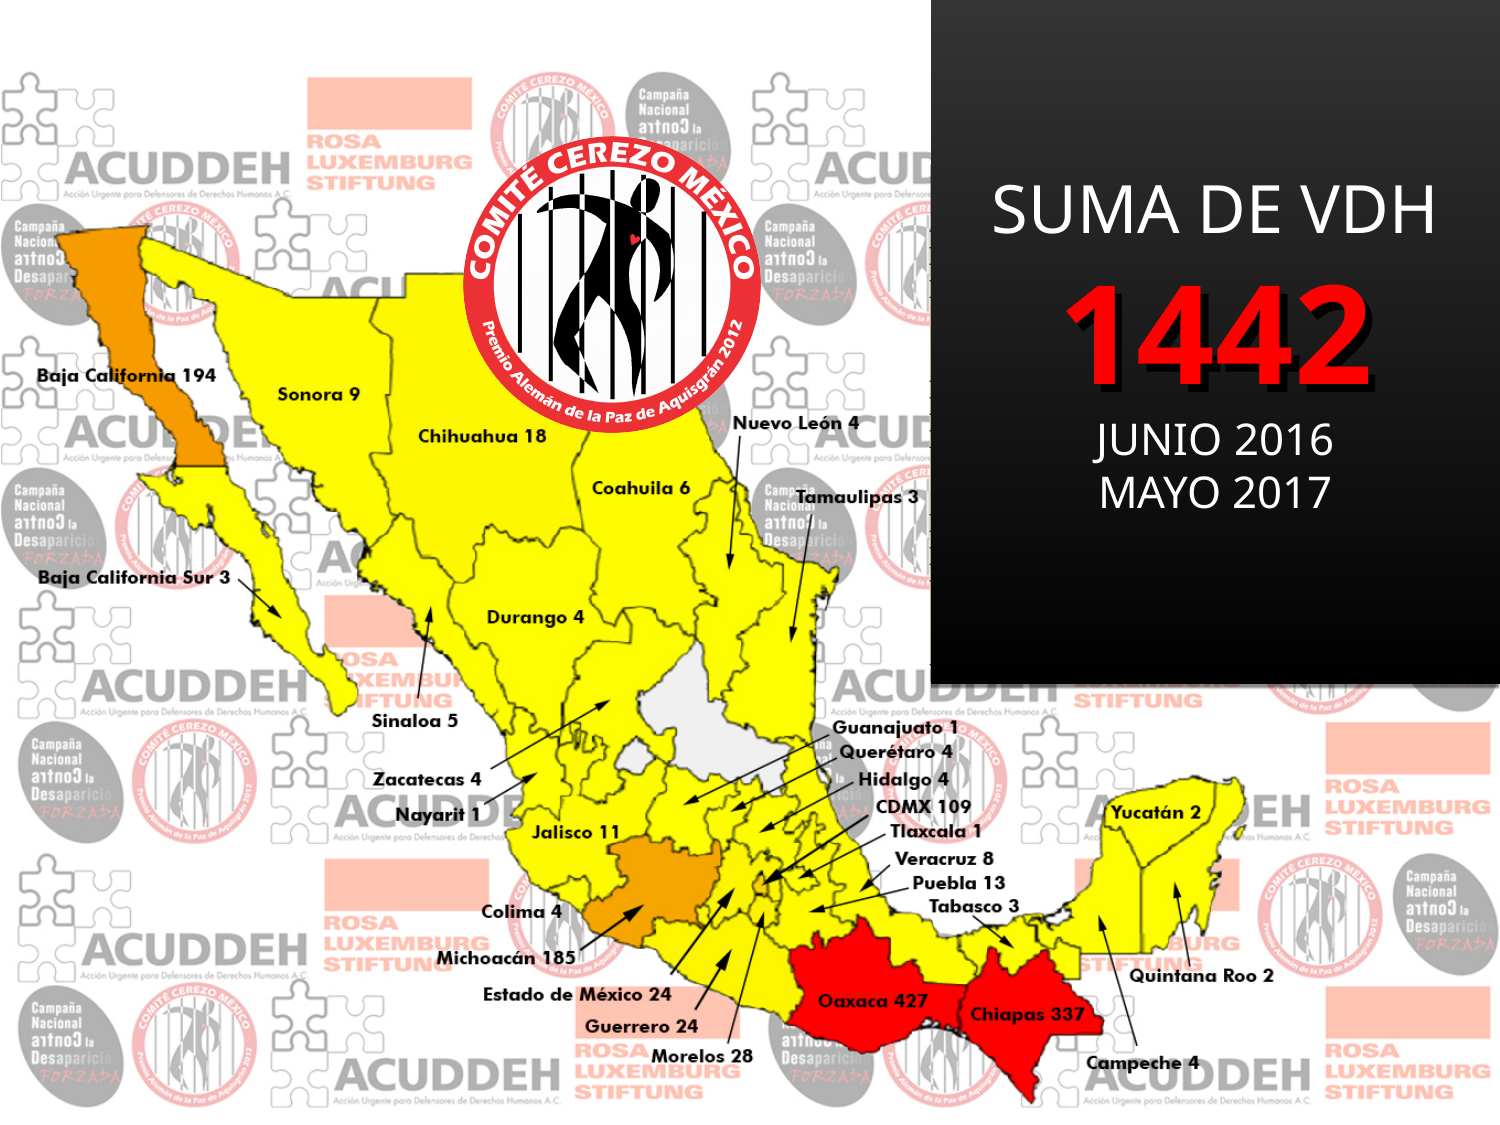

# Suma de VDH 1442 junio 2016 mayo 2017